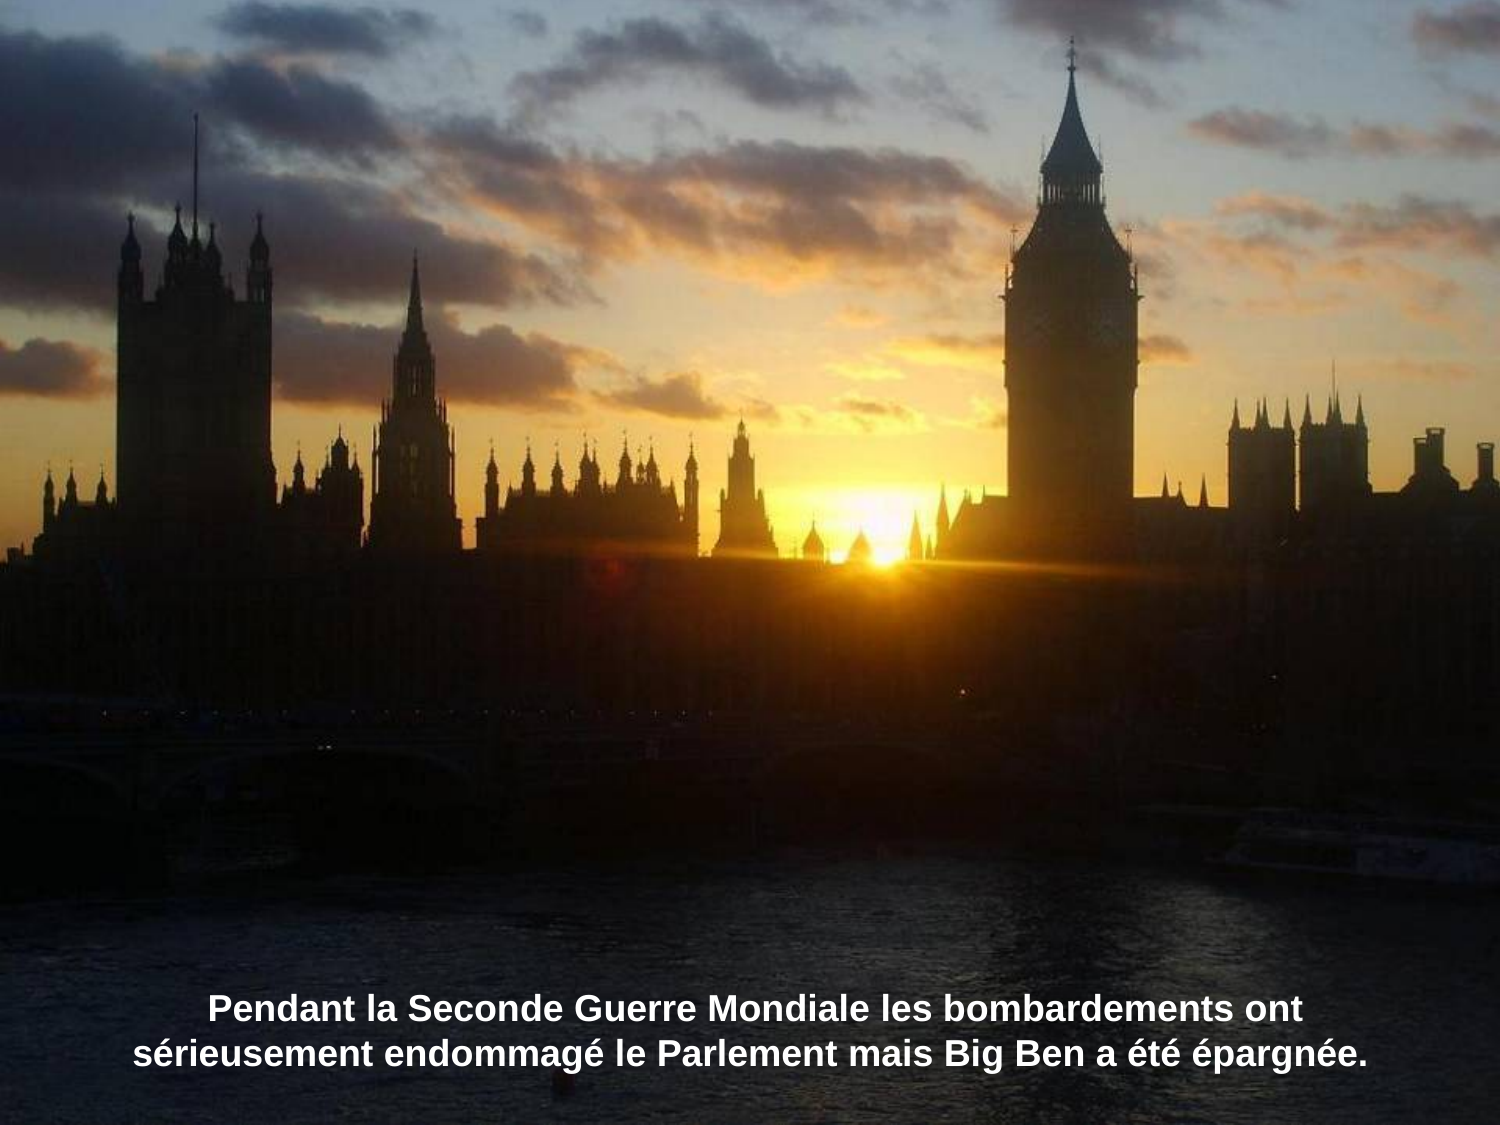

#
Pendant la Seconde Guerre Mondiale les bombardements ont sérieusement endommagé le Parlement mais Big Ben a été épargnée.